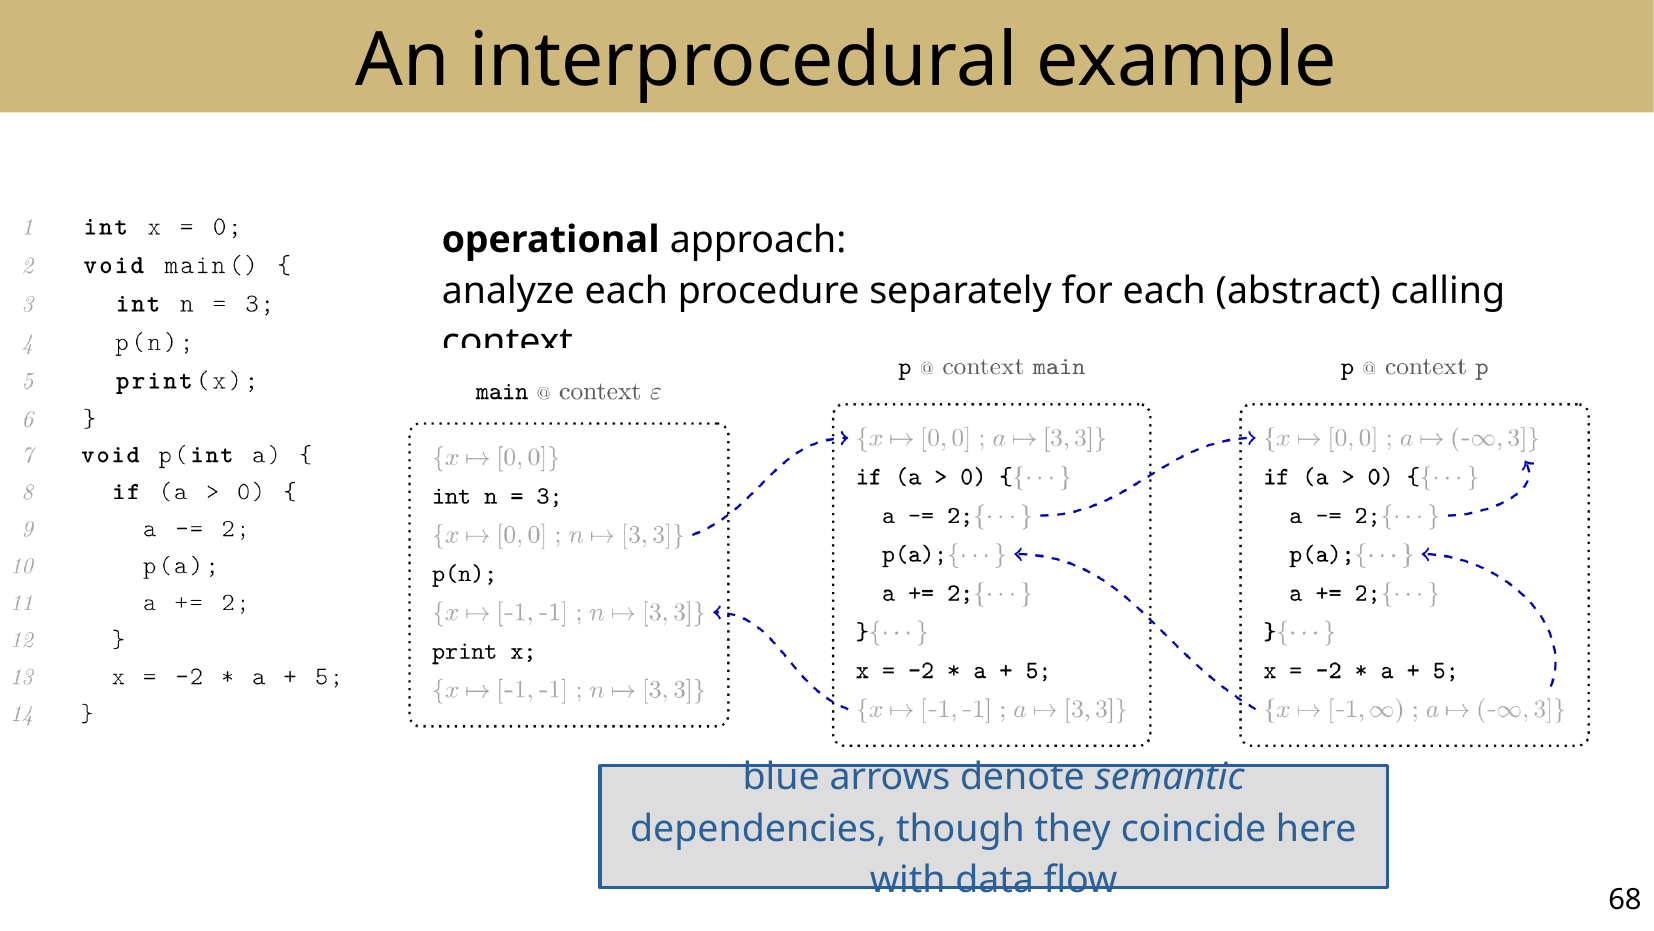

# An interprocedural example
operational approach:
analyze each procedure separately for each (abstract) calling context
blue arrows denote semantic dependencies, though they coincide here with data flow